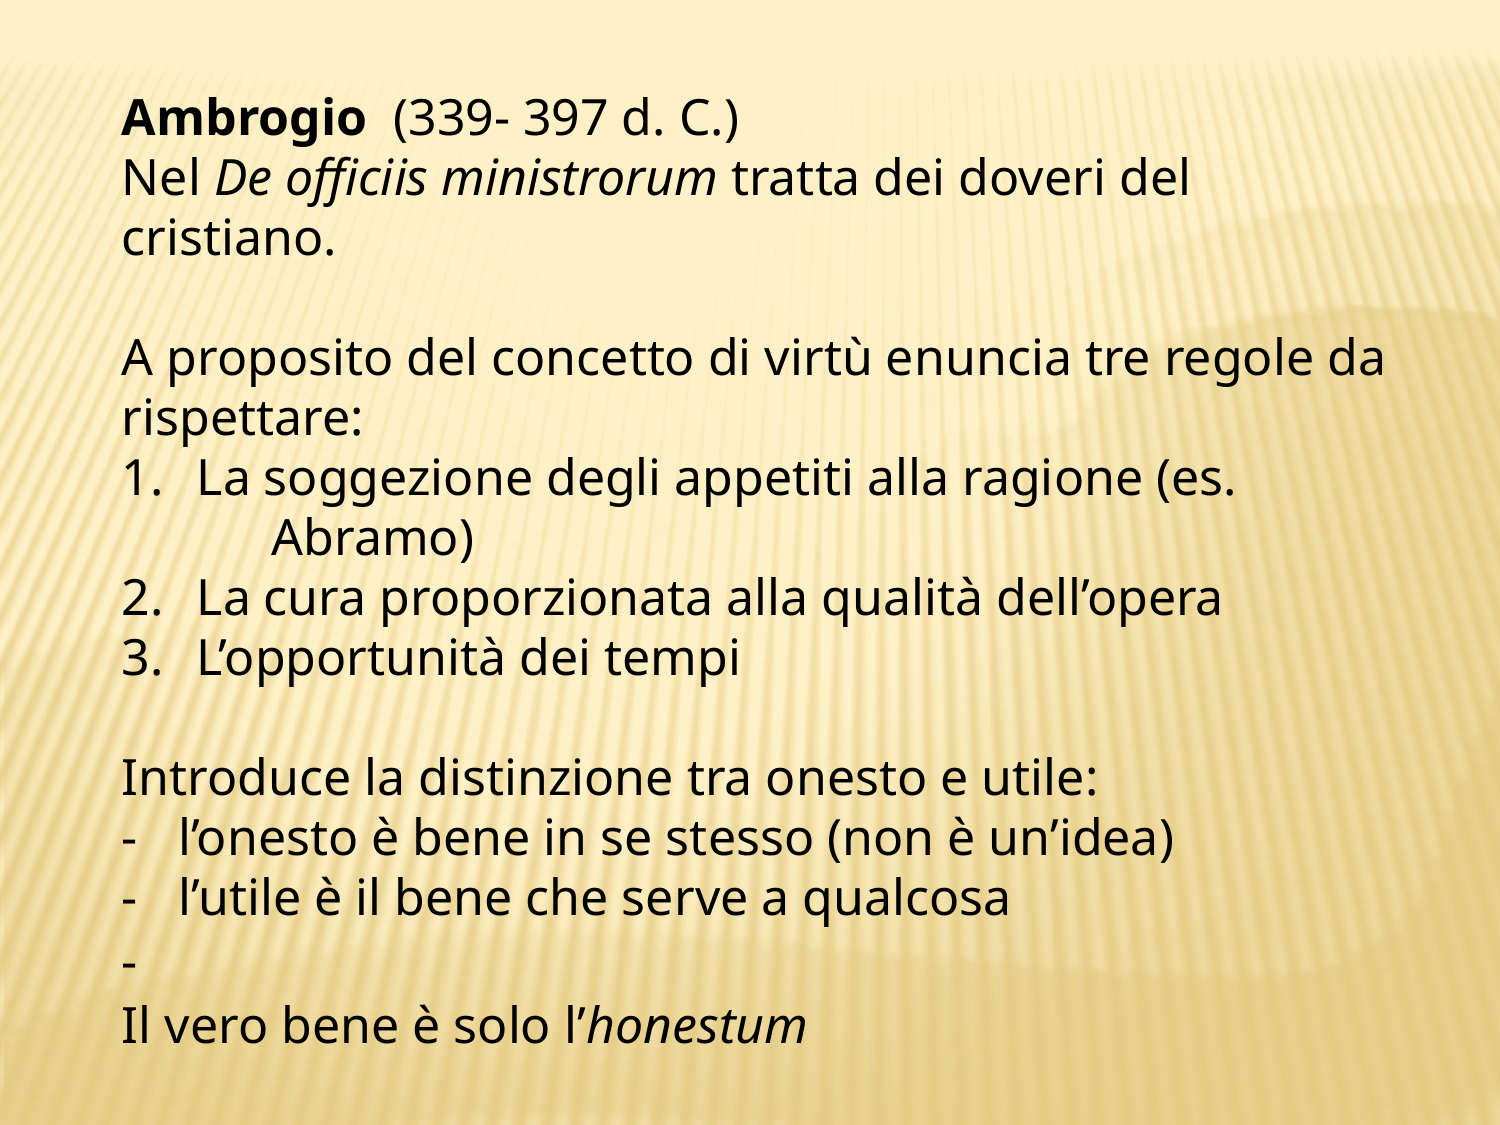

Ambrogio (339- 397 d. C.)
Nel De officiis ministrorum tratta dei doveri del cristiano.
A proposito del concetto di virtù enuncia tre regole da rispettare:
La soggezione degli appetiti alla ragione (es. Abramo)
La cura proporzionata alla qualità dell’opera
L’opportunità dei tempi
Introduce la distinzione tra onesto e utile:
l’onesto è bene in se stesso (non è un’idea)
l’utile è il bene che serve a qualcosa
Il vero bene è solo l’honestum